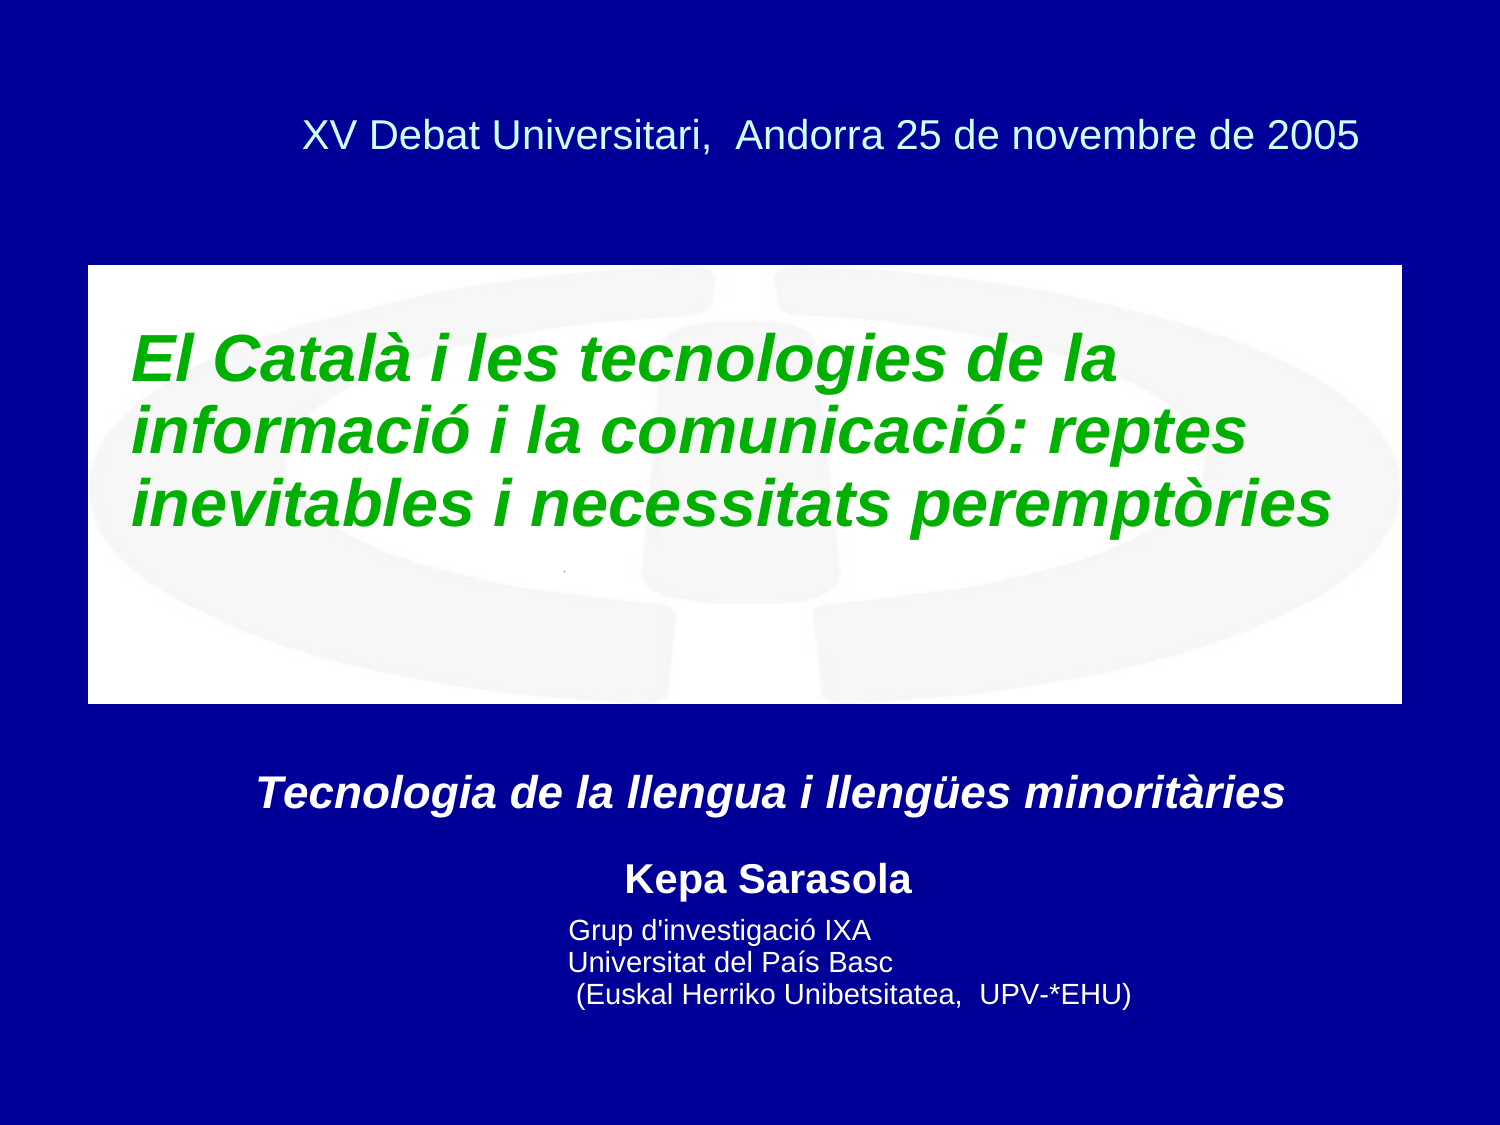

XV Debat Universitari, Andorra 25 de novembre de 2005
# El Català i les tecnologies de la informació i la comunicació: reptes inevitables i necessitats peremptòries
Tecnologia de la llengua i llengües minoritàries
Kepa Sarasola
 Grup d'investigació IXA
 Universitat del País Basc
 (Euskal Herriko Unibetsitatea, UPV-*EHU)